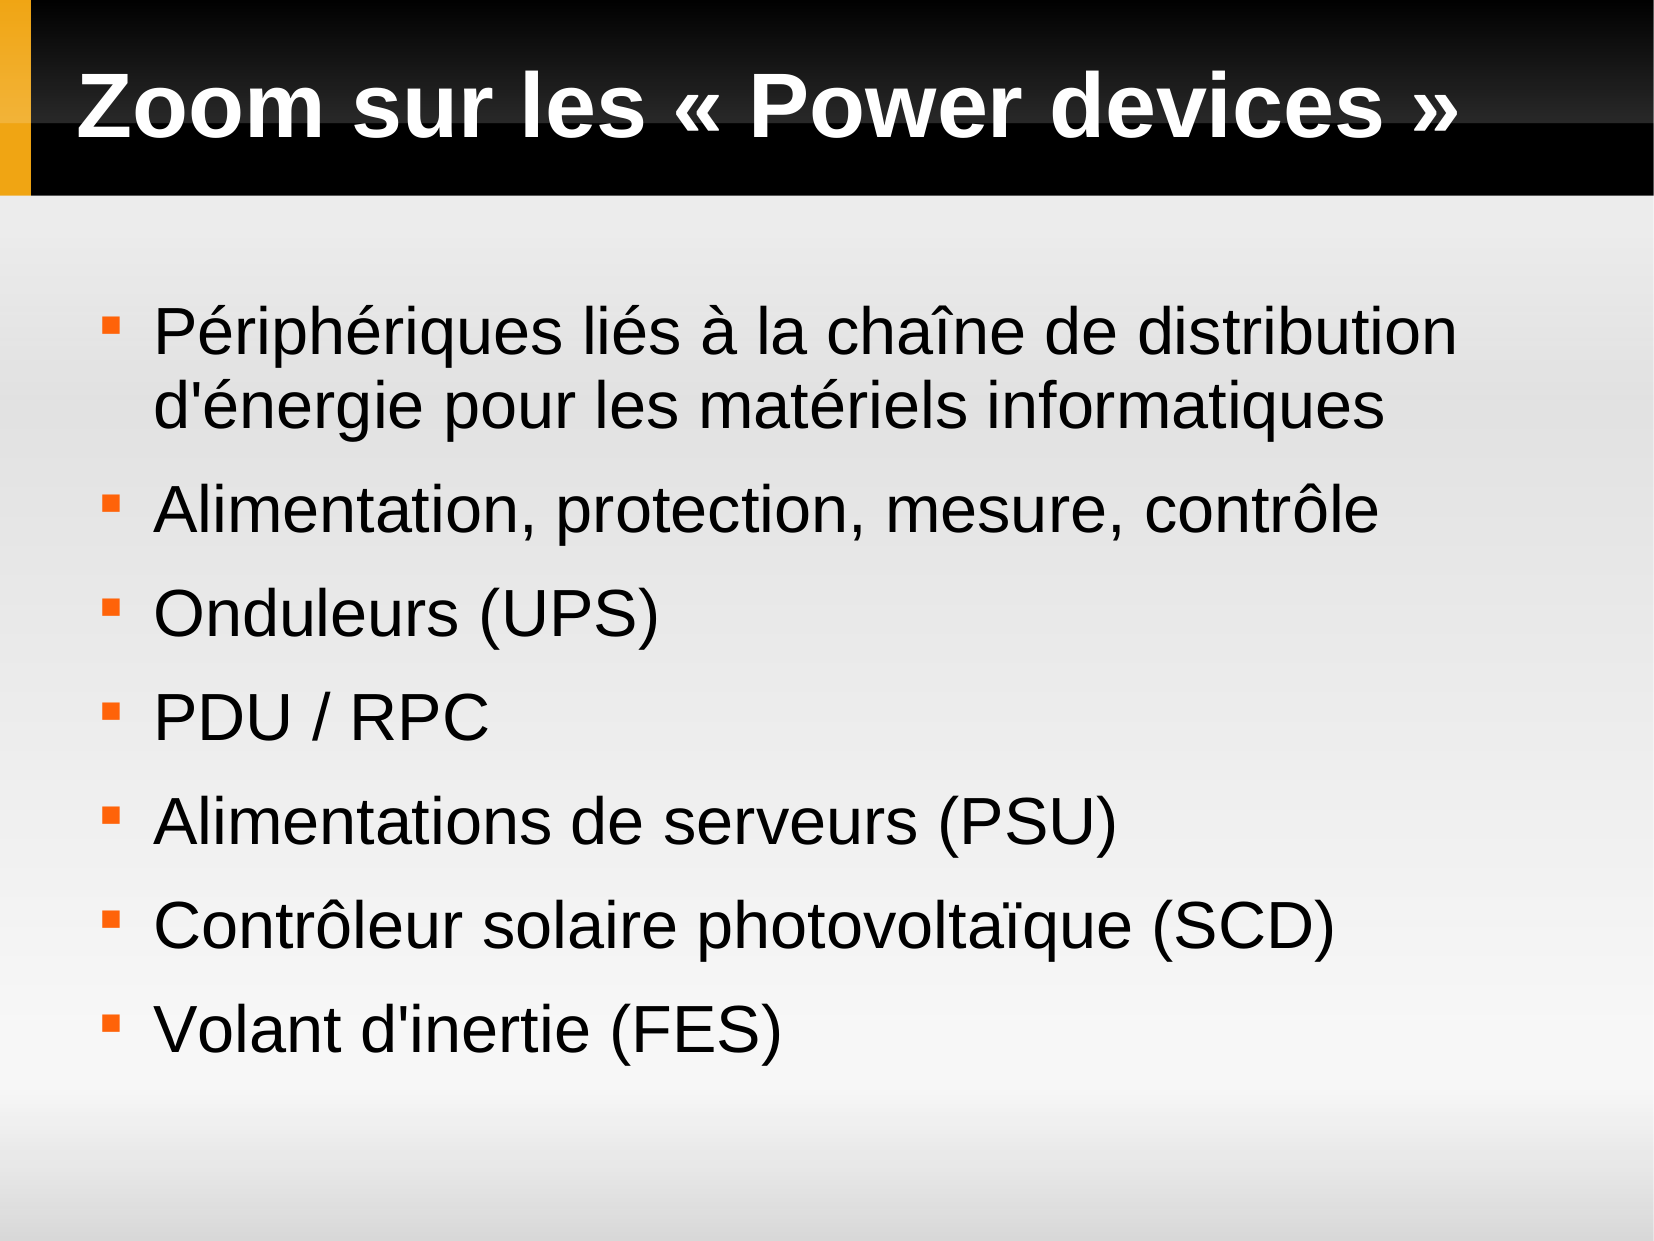

# Zoom sur les « Power devices »
Périphériques liés à la chaîne de distribution d'énergie pour les matériels informatiques
Alimentation, protection, mesure, contrôle
Onduleurs (UPS)
PDU / RPC
Alimentations de serveurs (PSU)
Contrôleur solaire photovoltaïque (SCD)
Volant d'inertie (FES)